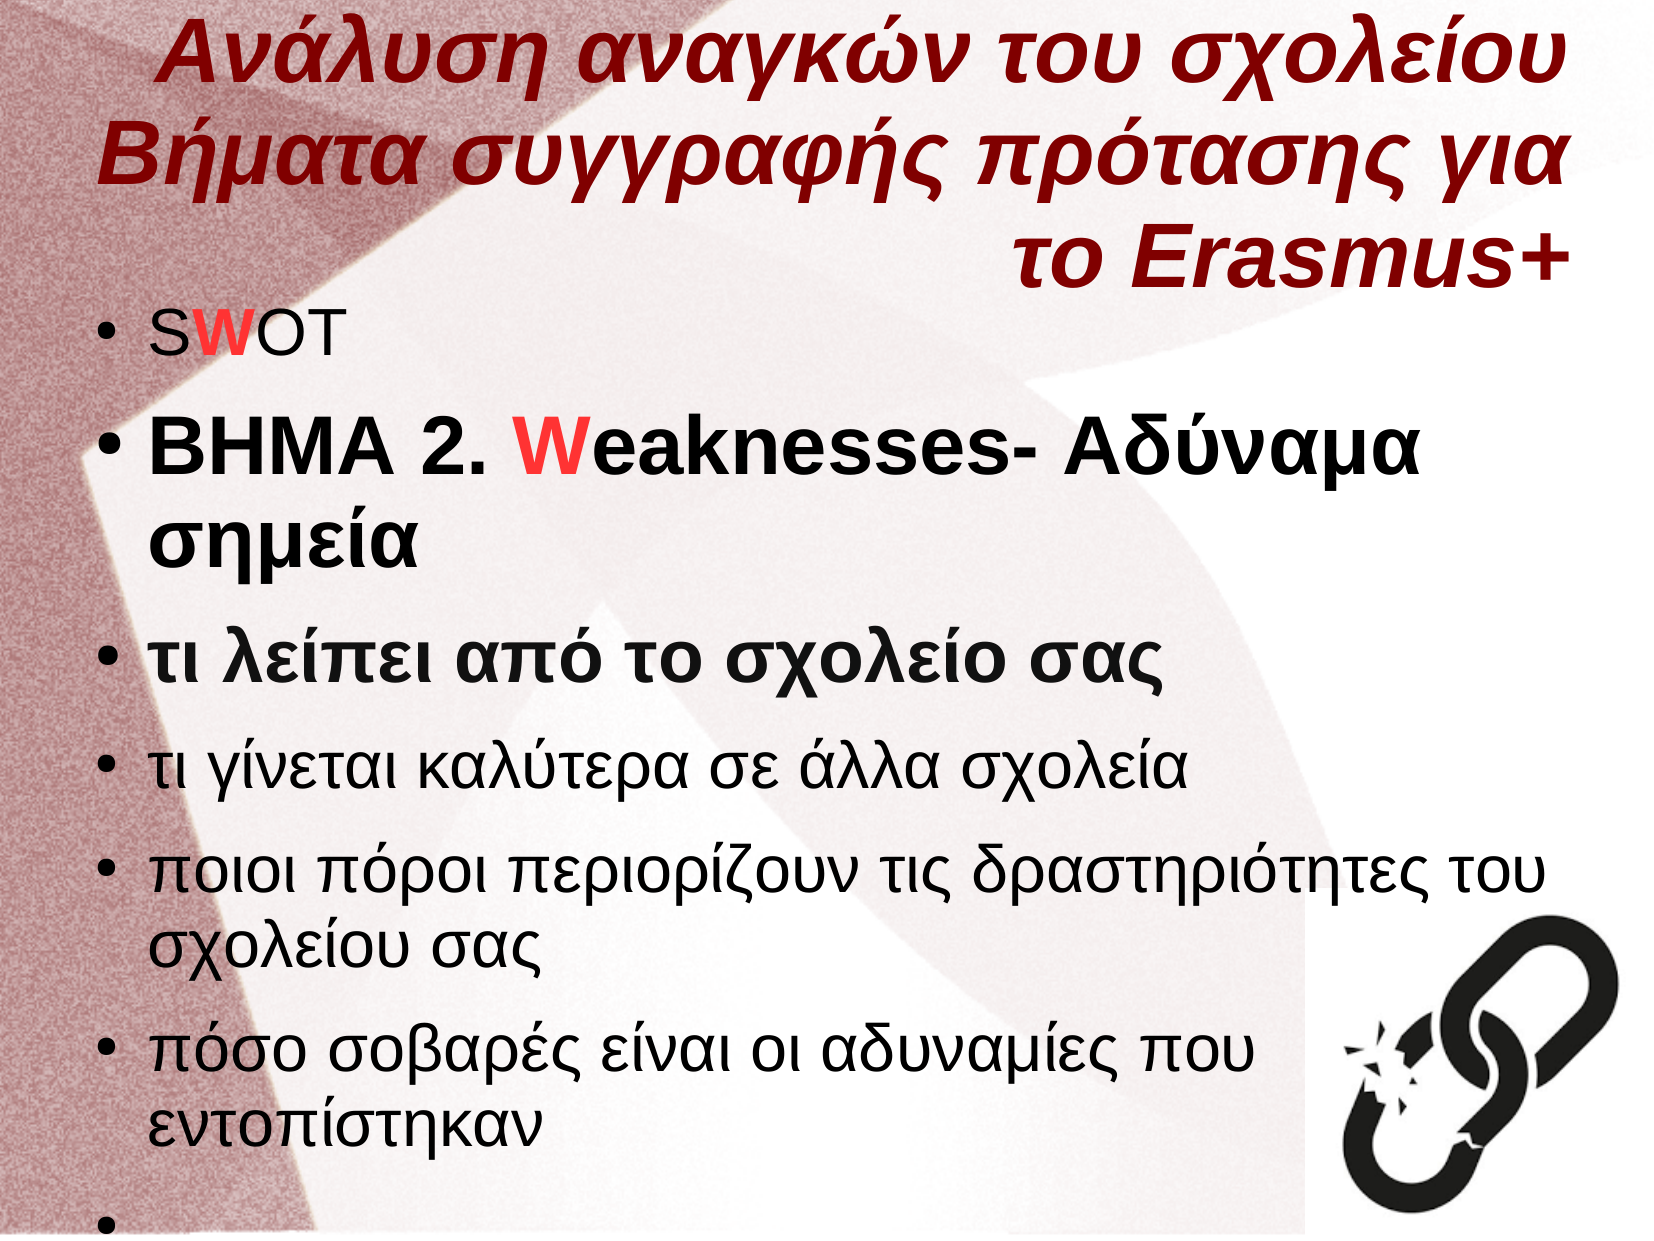

Ανάλυση αναγκών του σχολείου
Βήματα συγγραφής πρότασης για το Erasmus+
#
SWOT
ΒΗΜΑ 2. Weaknesses- Αδύναμα σημεία
τι λείπει από το σχολείο σας
τι γίνεται καλύτερα σε άλλα σχολεία
ποιοι πόροι περιορίζουν τις δραστηριότητες του σχολείου σας
πόσο σοβαρές είναι οι αδυναμίες που εντοπίστηκαν